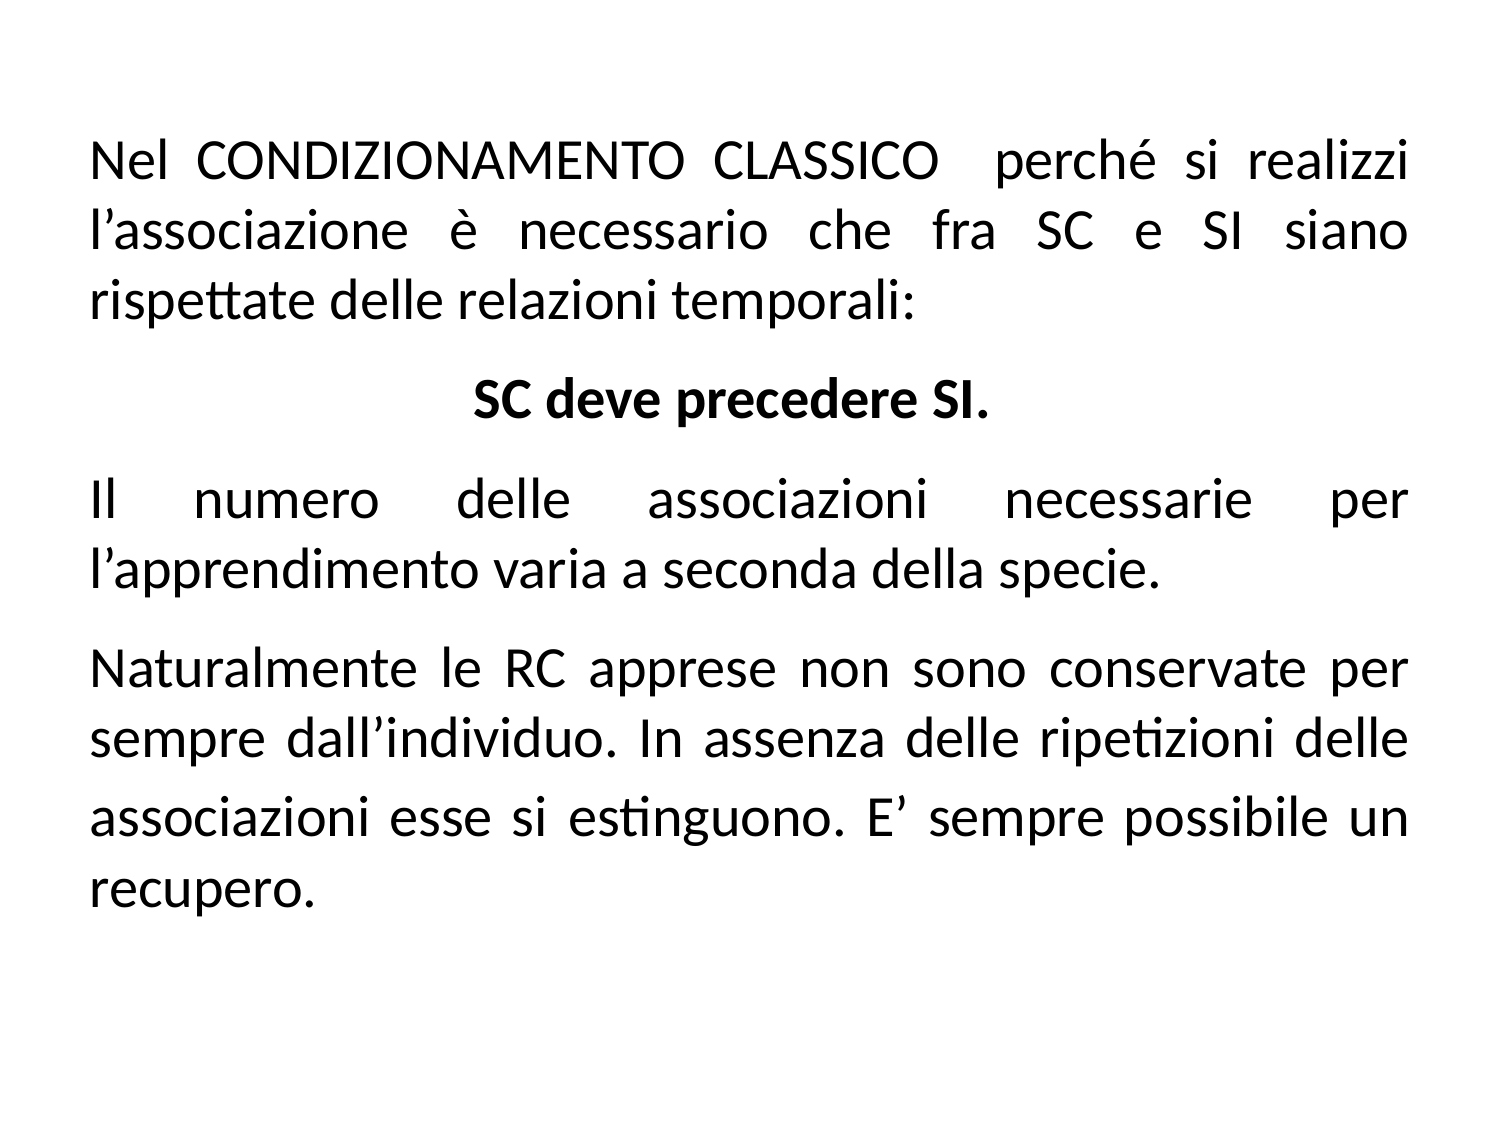

# Nel CONDIZIONAMENTO CLASSICO perché si realizzi l’associazione è necessario che fra SC e SI siano rispettate delle relazioni temporali:
 SC deve precedere SI.
Il numero delle associazioni necessarie per l’apprendimento varia a seconda della specie.
Naturalmente le RC apprese non sono conservate per sempre dall’individuo. In assenza delle ripetizioni delle associazioni esse si estinguono. E’ sempre possibile un recupero.